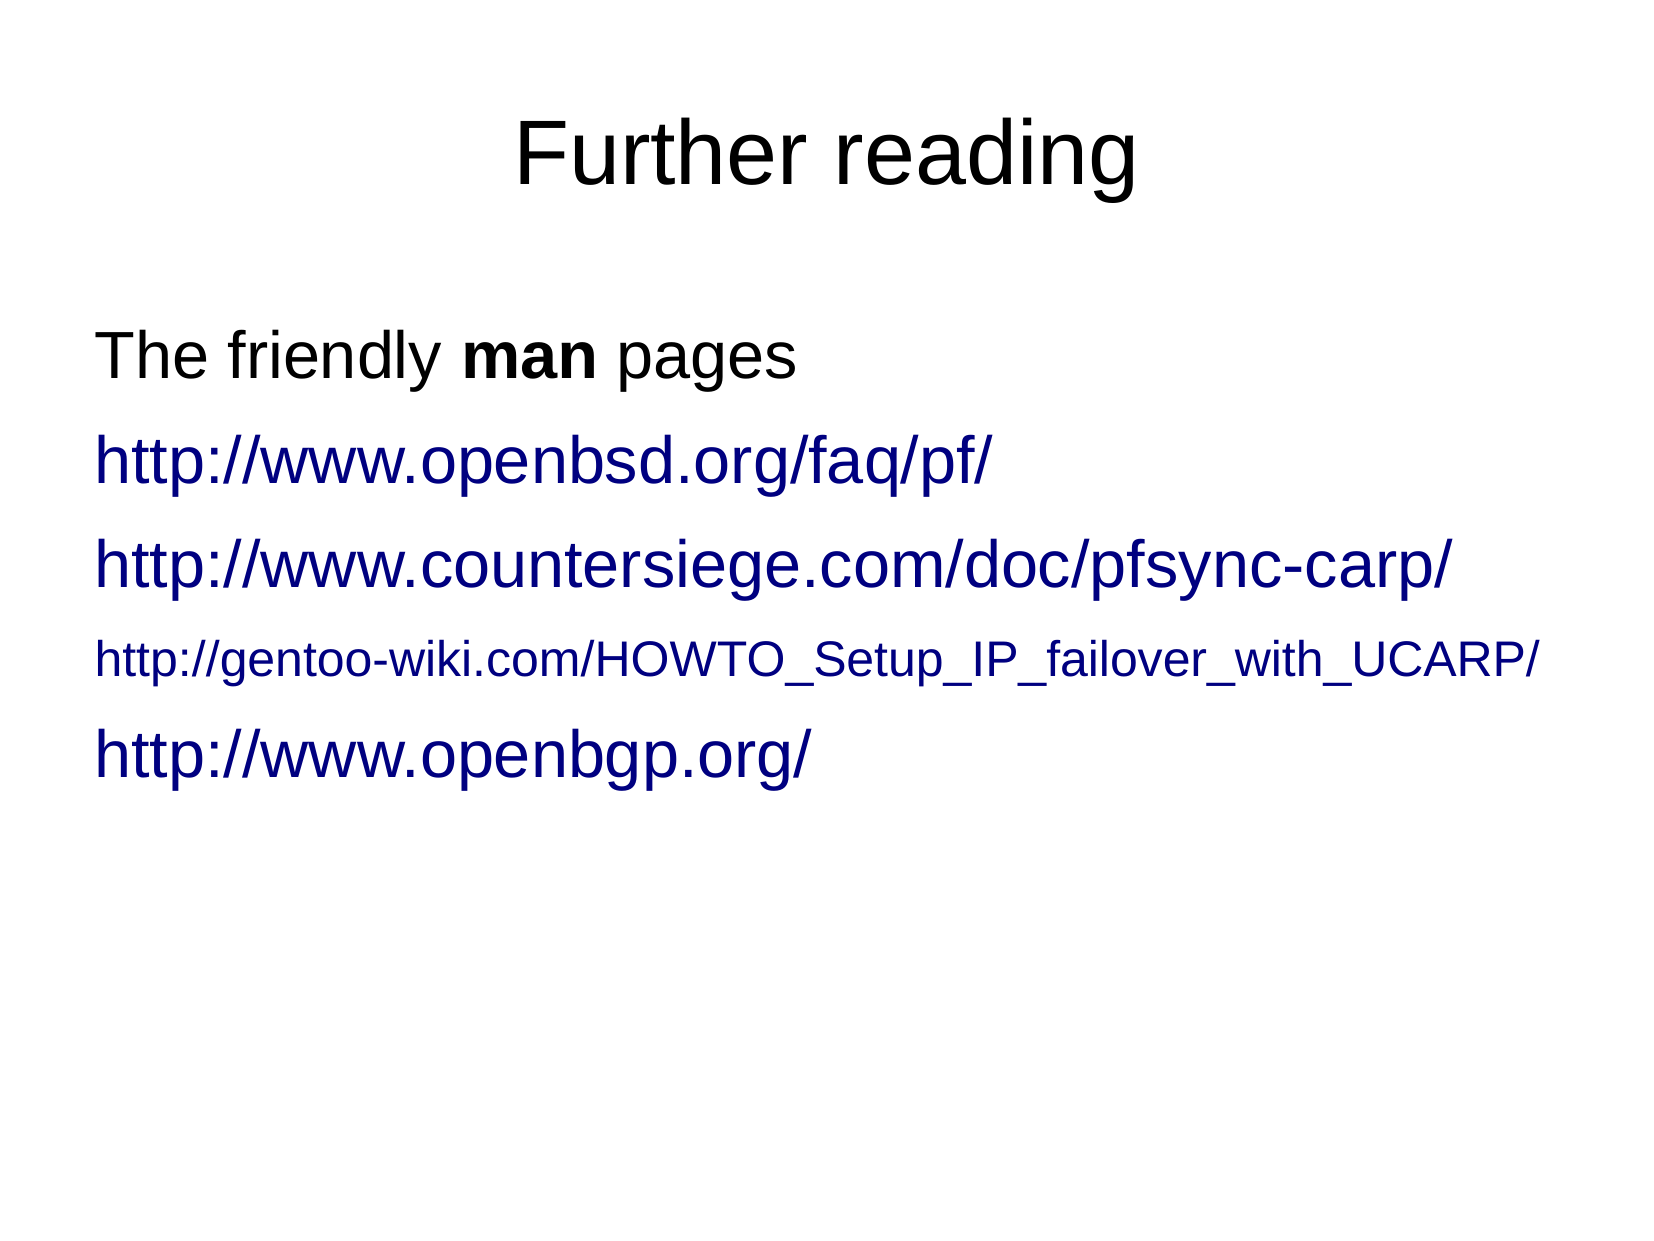

# Further reading
The friendly man pages
http://www.openbsd.org/faq/pf/
http://www.countersiege.com/doc/pfsync-carp/
http://gentoo-wiki.com/HOWTO_Setup_IP_failover_with_UCARP/
http://www.openbgp.org/